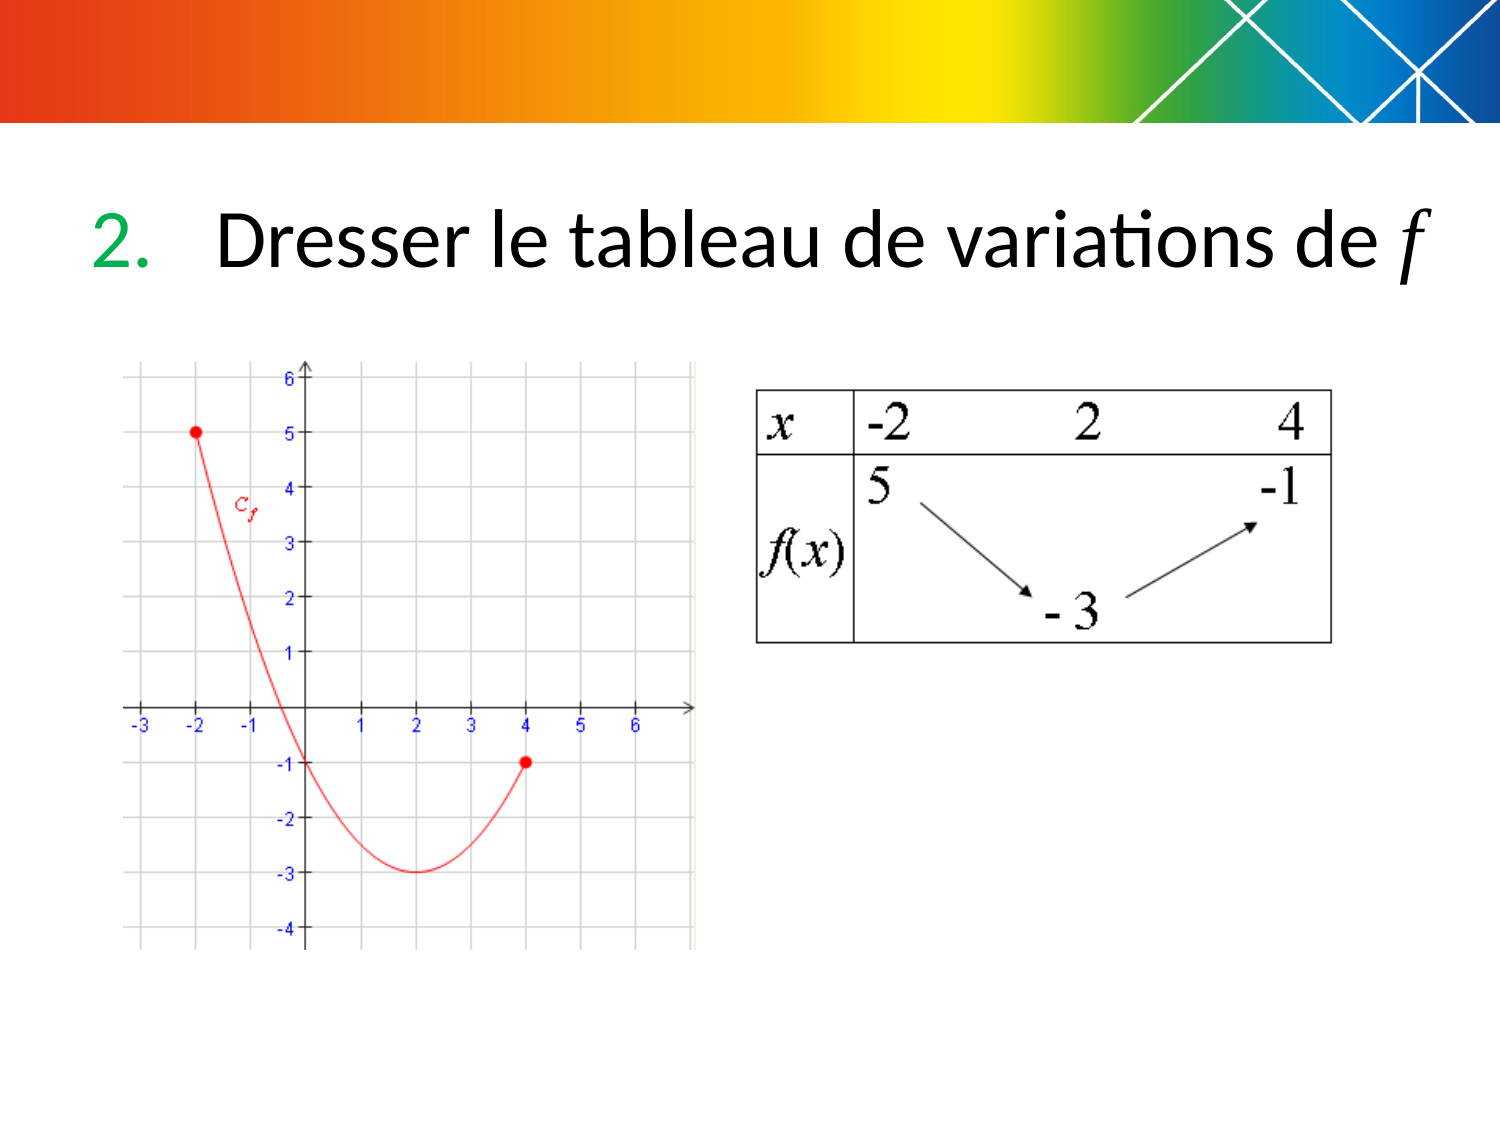

# Dresser le tableau de variations de f